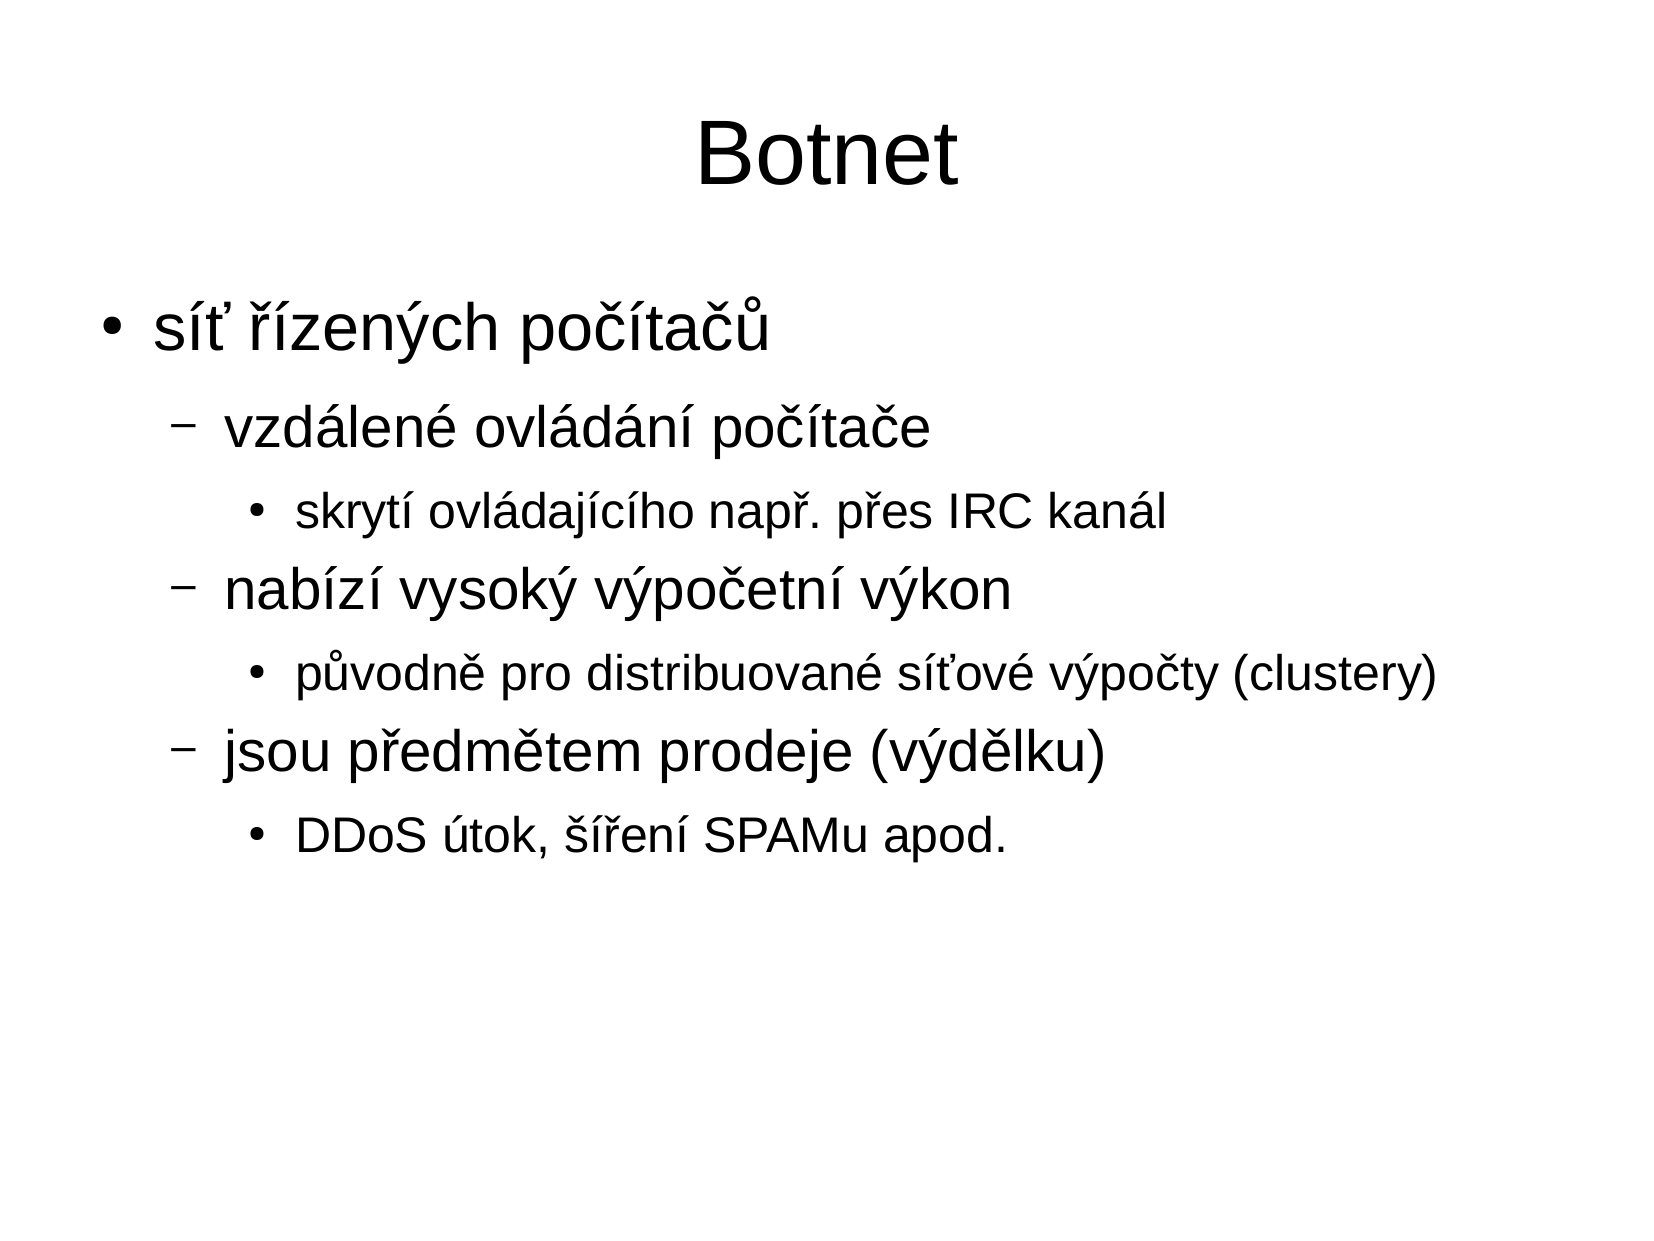

# Botnet
síť řízených počítačů
vzdálené ovládání počítače
skrytí ovládajícího např. přes IRC kanál
nabízí vysoký výpočetní výkon
původně pro distribuované síťové výpočty (clustery)
jsou předmětem prodeje (výdělku)
DDoS útok, šíření SPAMu apod.